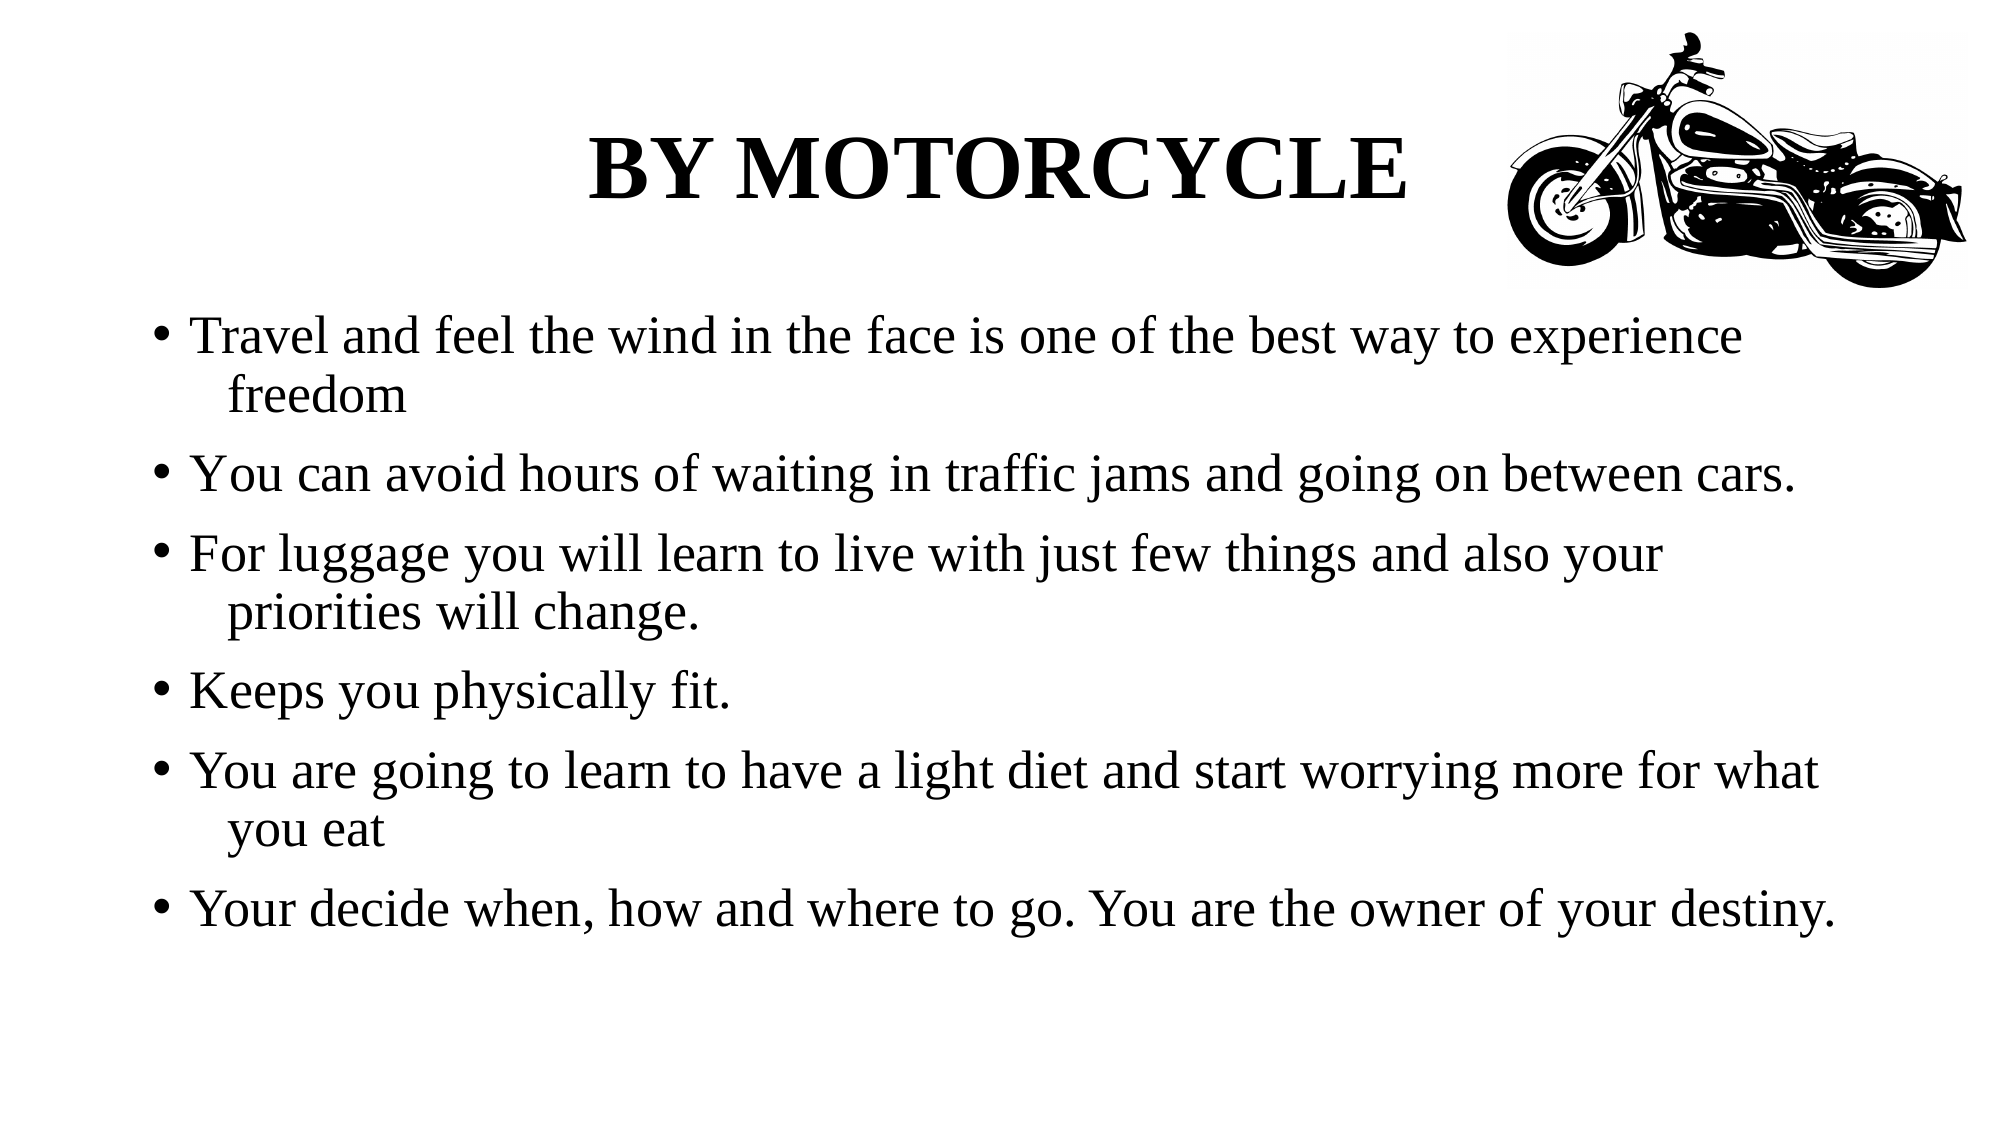

# BY MOTORCYCLE
Travel and feel the wind in the face is one of the best way to experience freedom
You can avoid hours of waiting in traffic jams and going on between cars.
For luggage you will learn to live with just few things and also your priorities will change.
Keeps you physically fit.
You are going to learn to have a light diet and start worrying more for what you eat
Your decide when, how and where to go. You are the owner of your destiny.